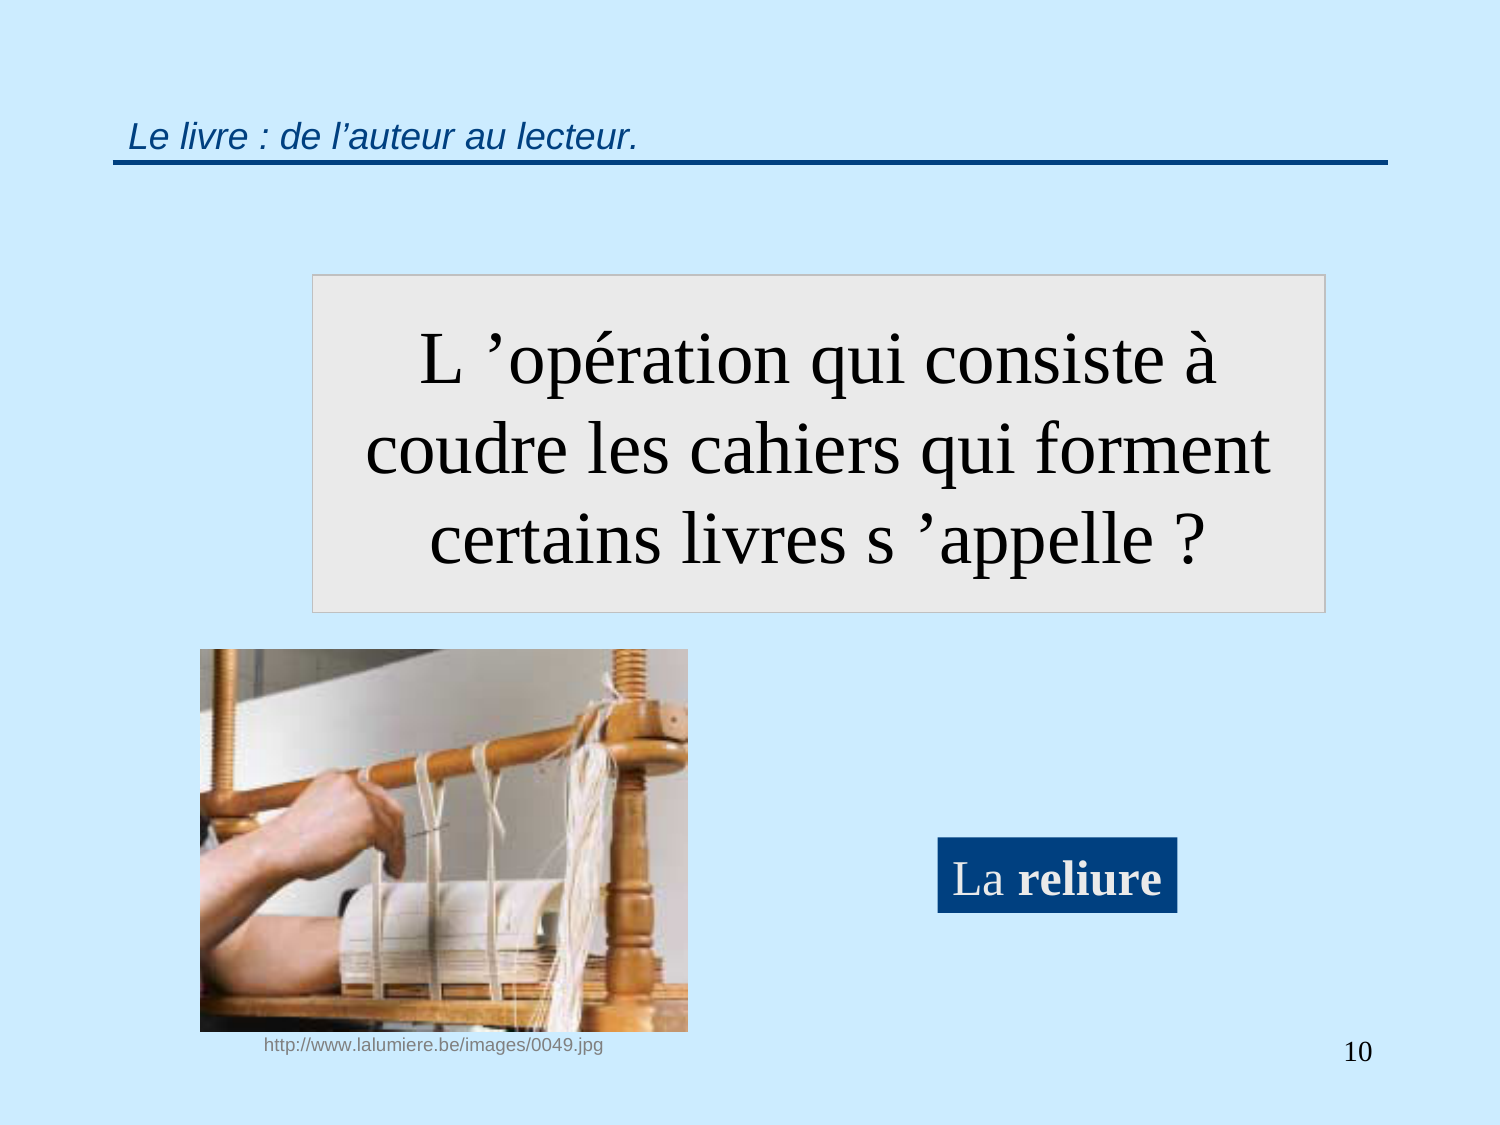

Le livre : de l’auteur au lecteur.
# L ’opération qui consiste à coudre les cahiers qui forment certains livres s ’appelle ?
http://www.lalumiere.be/images/0049.jpg
La reliure
10